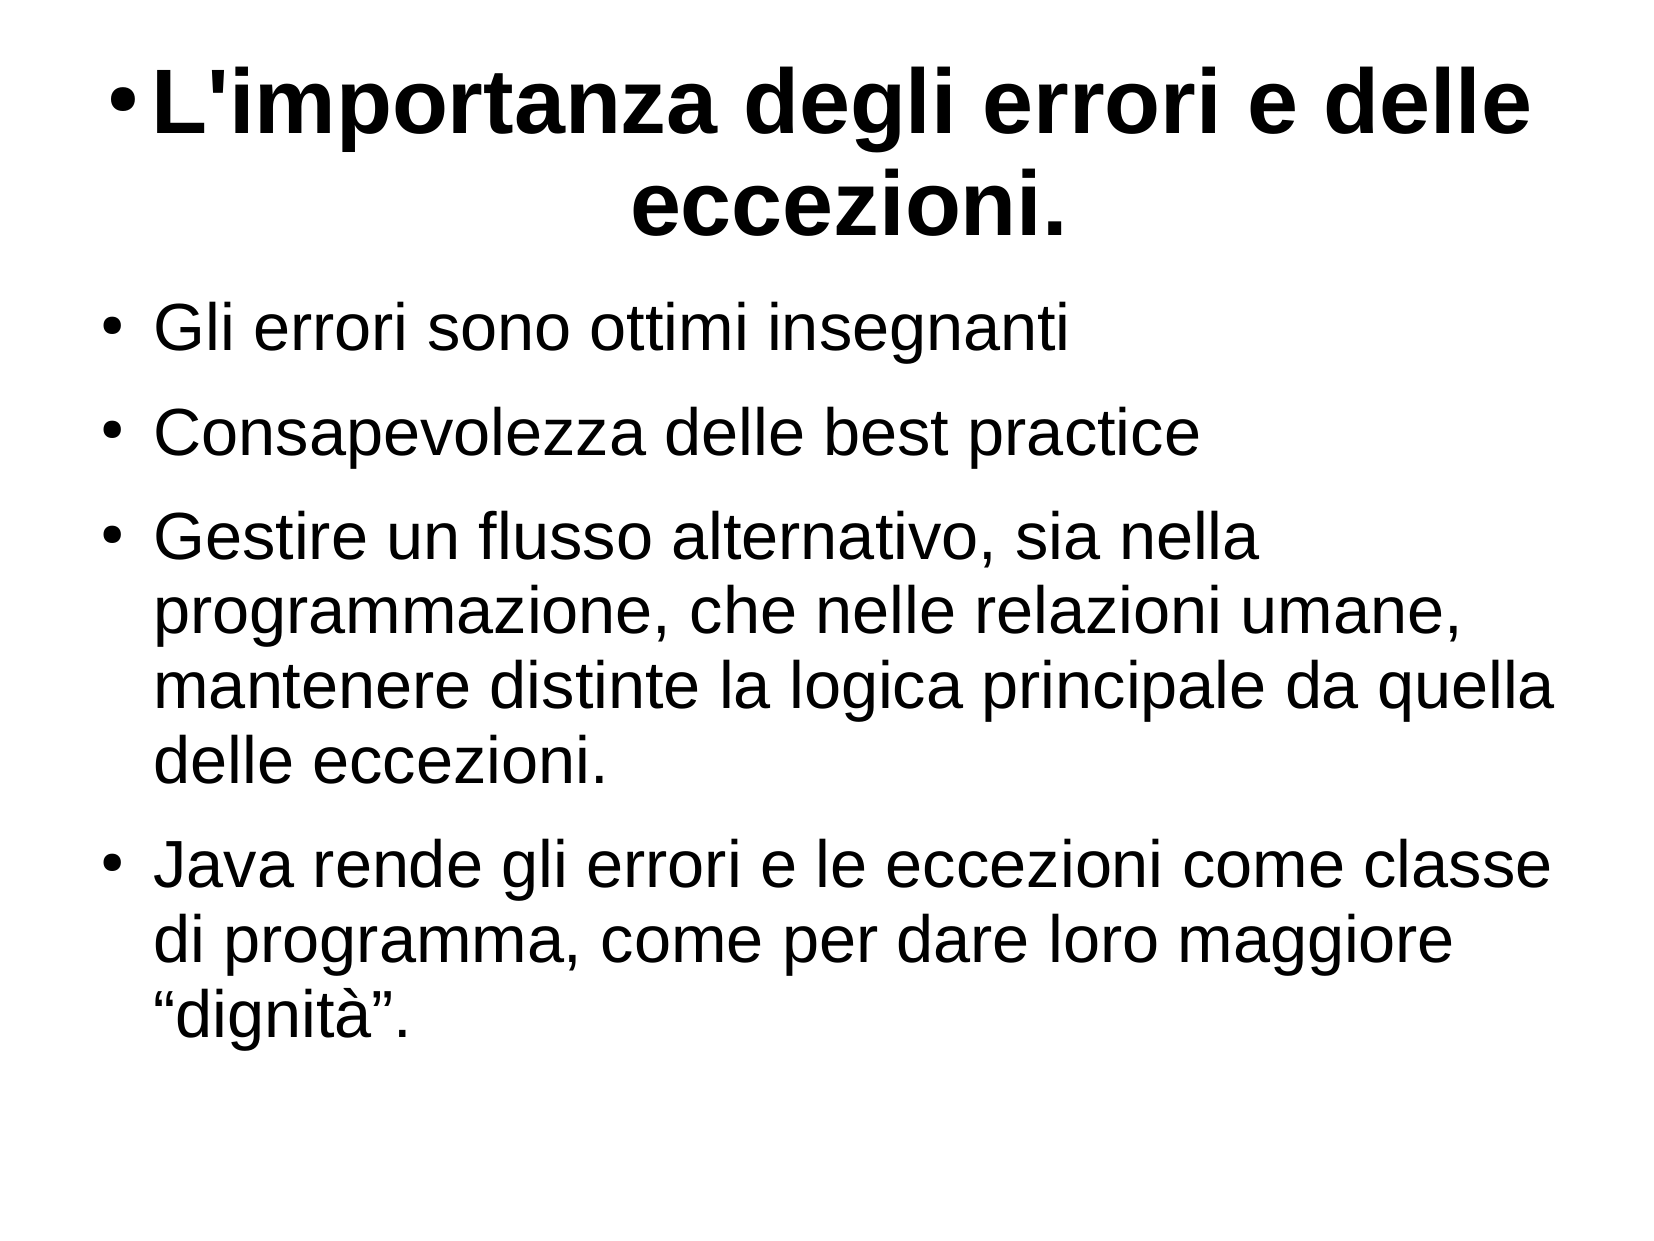

# L'importanza degli errori e delle eccezioni.
Gli errori sono ottimi insegnanti
Consapevolezza delle best practice
Gestire un flusso alternativo, sia nella programmazione, che nelle relazioni umane, mantenere distinte la logica principale da quella delle eccezioni.
Java rende gli errori e le eccezioni come classe di programma, come per dare loro maggiore “dignità”.